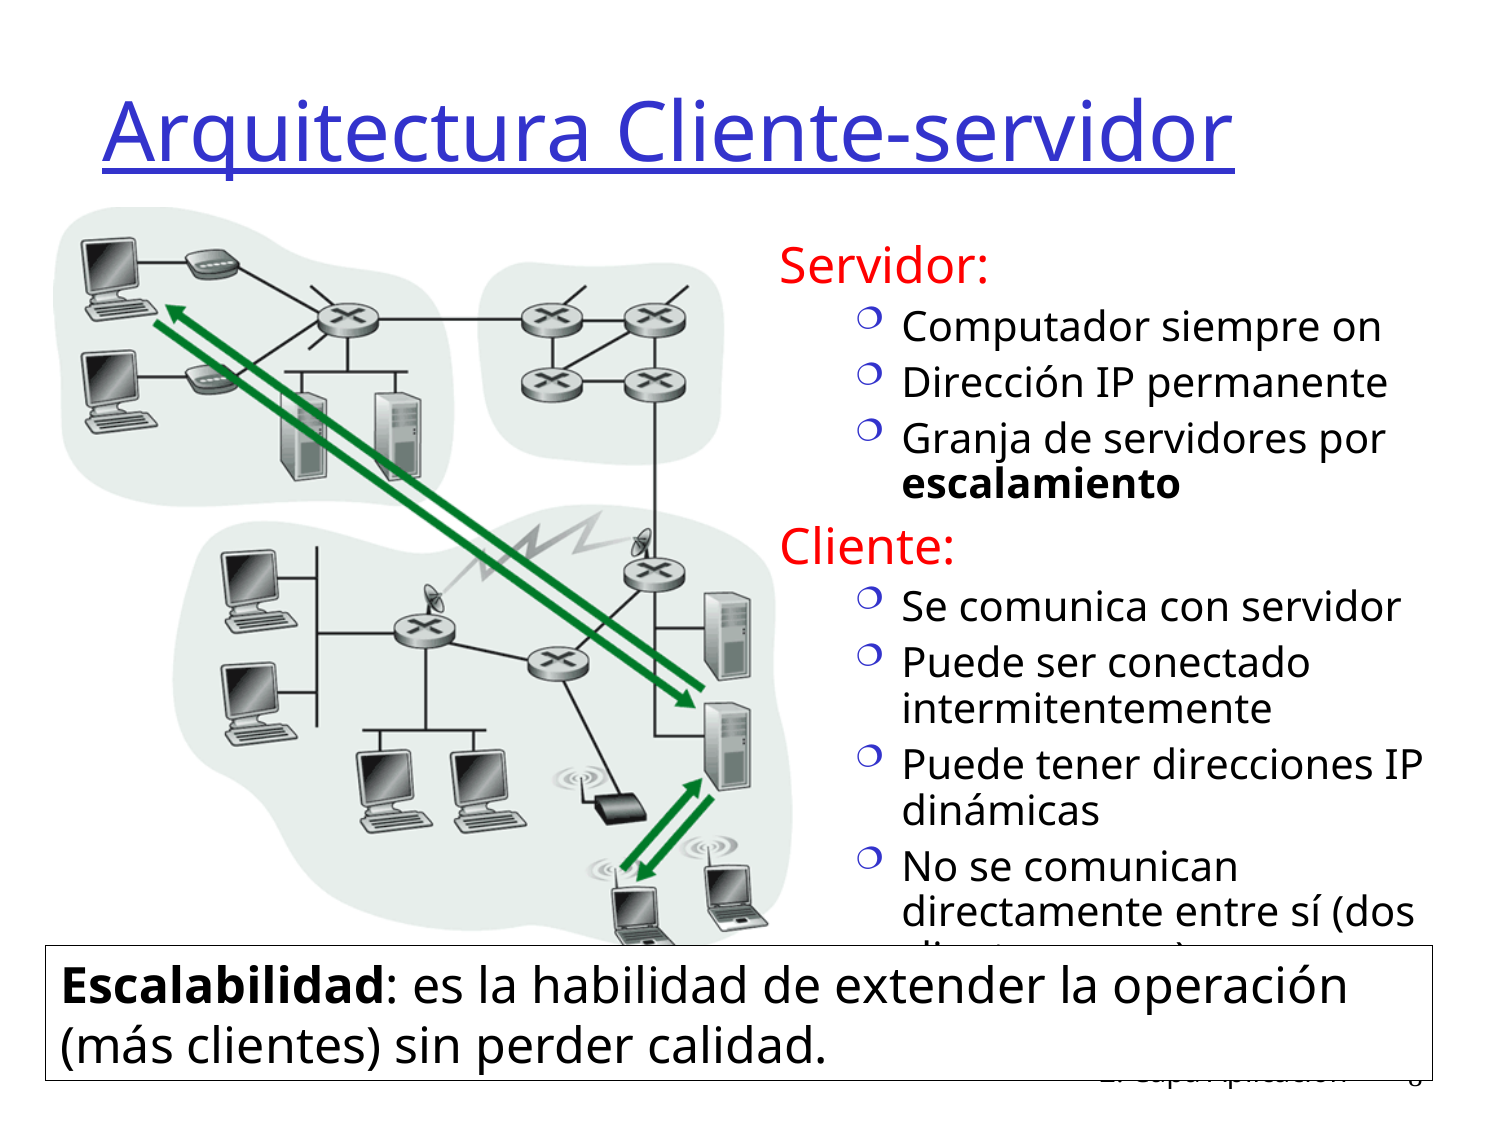

# Arquitectura Cliente-servidor
Servidor:
Computador siempre on
Dirección IP permanente
Granja de servidores por escalamiento
Cliente:
Se comunica con servidor
Puede ser conectado intermitentemente
Puede tener direcciones IP dinámicas
No se comunican directamente entre sí (dos clientes puros)
Escalabilidad: es la habilidad de extender la operación (más clientes) sin perder calidad.